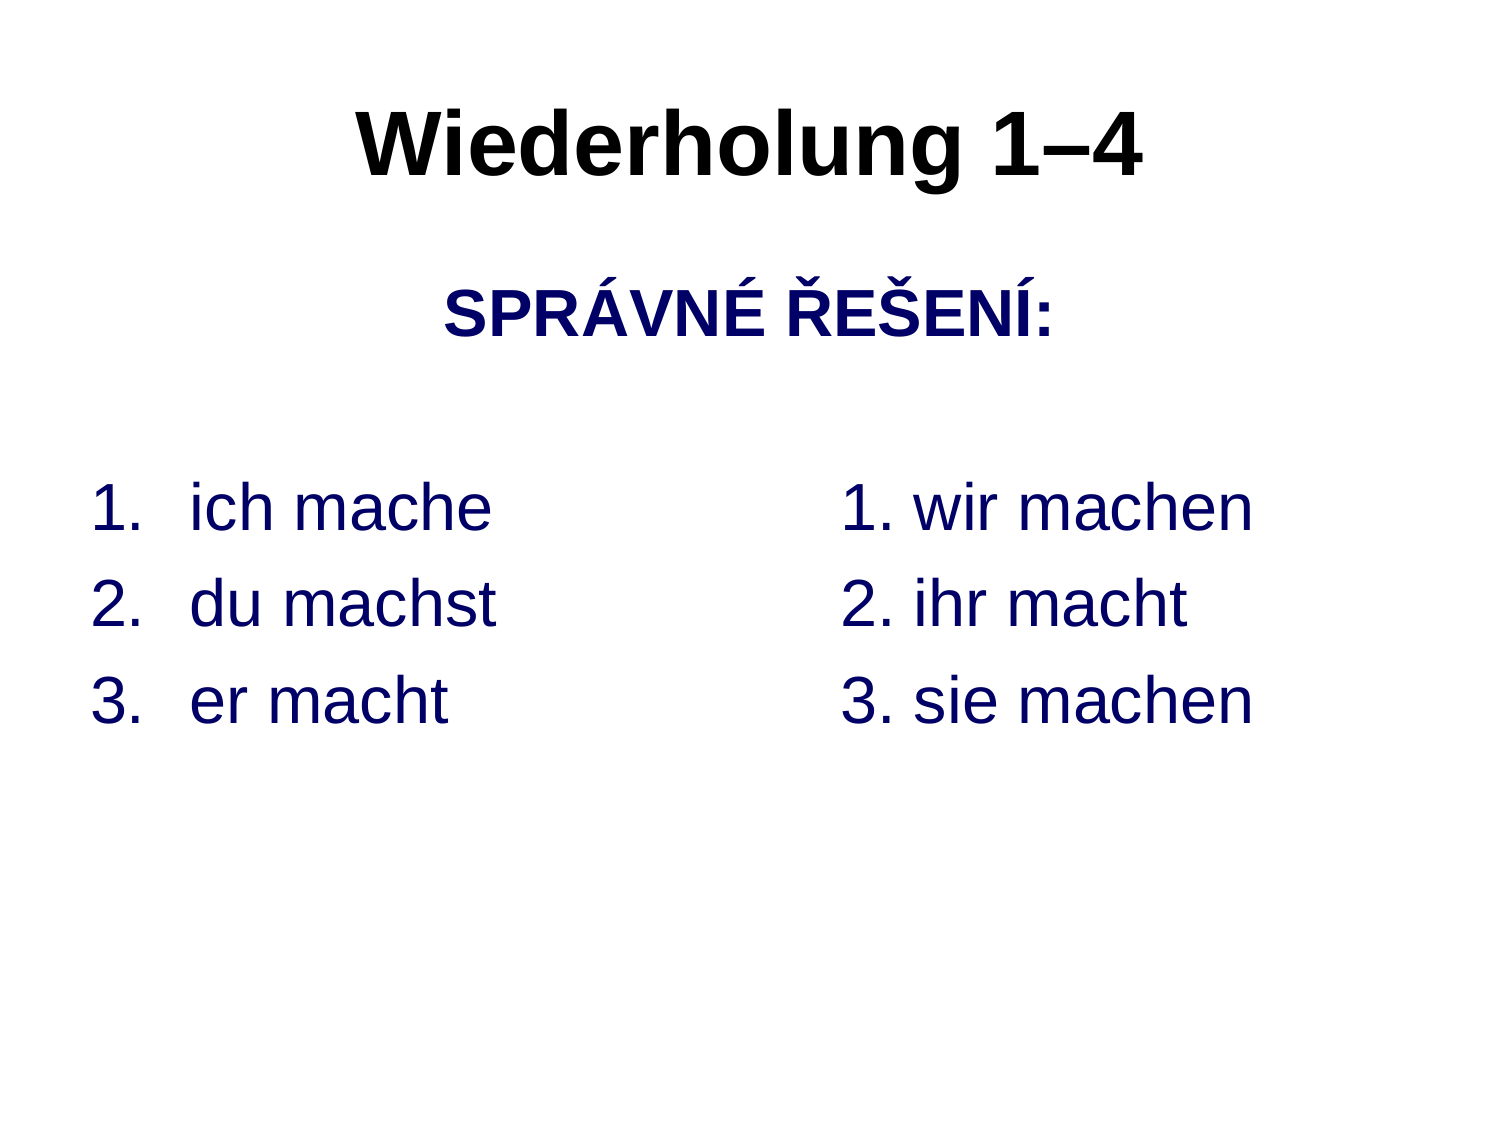

# Wiederholung 1–4
SPRÁVNÉ ŘEŠENÍ:
1. 	ich mache			1. wir machen
2.	du machst			2. ihr macht
3.	er macht 			3. sie machen